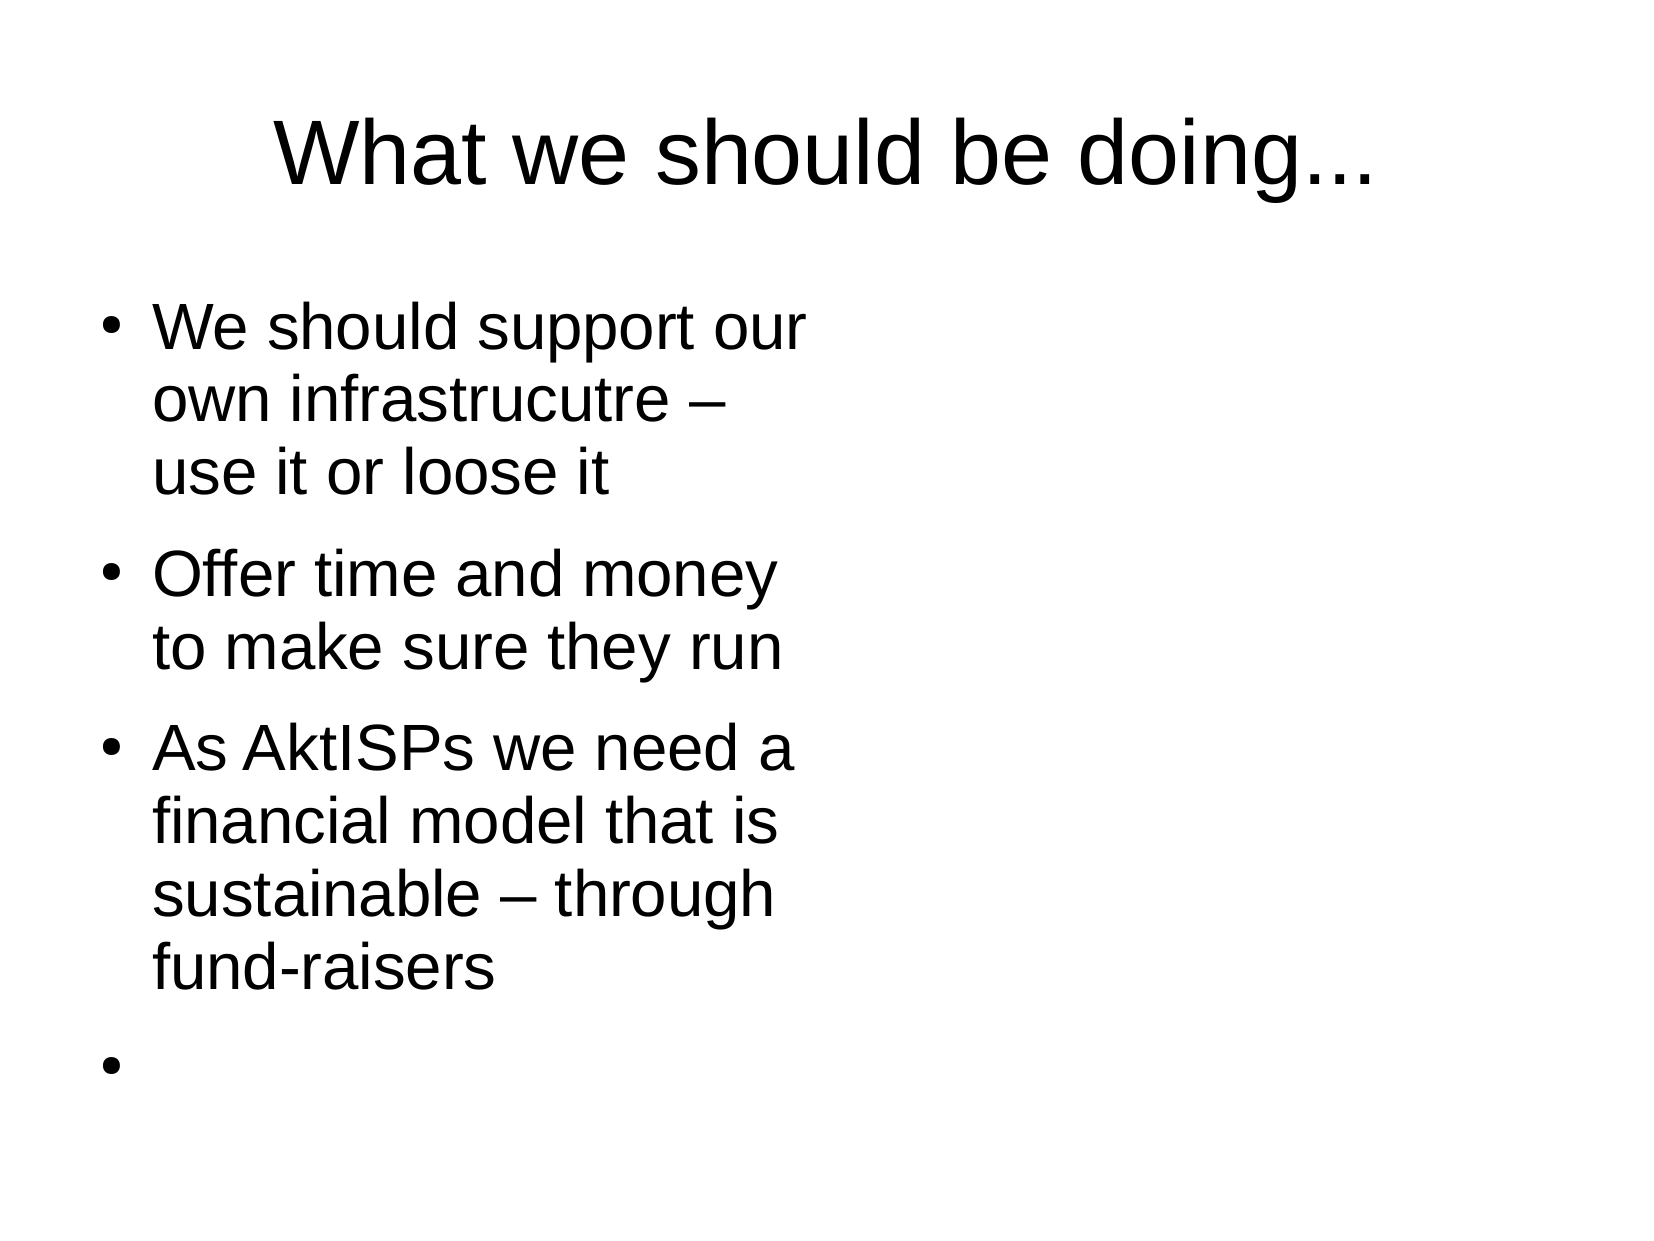

# What we should be doing...
We should support our own infrastrucutre – use it or loose it
Offer time and money to make sure they run
As AktISPs we need a financial model that is sustainable – through fund-raisers